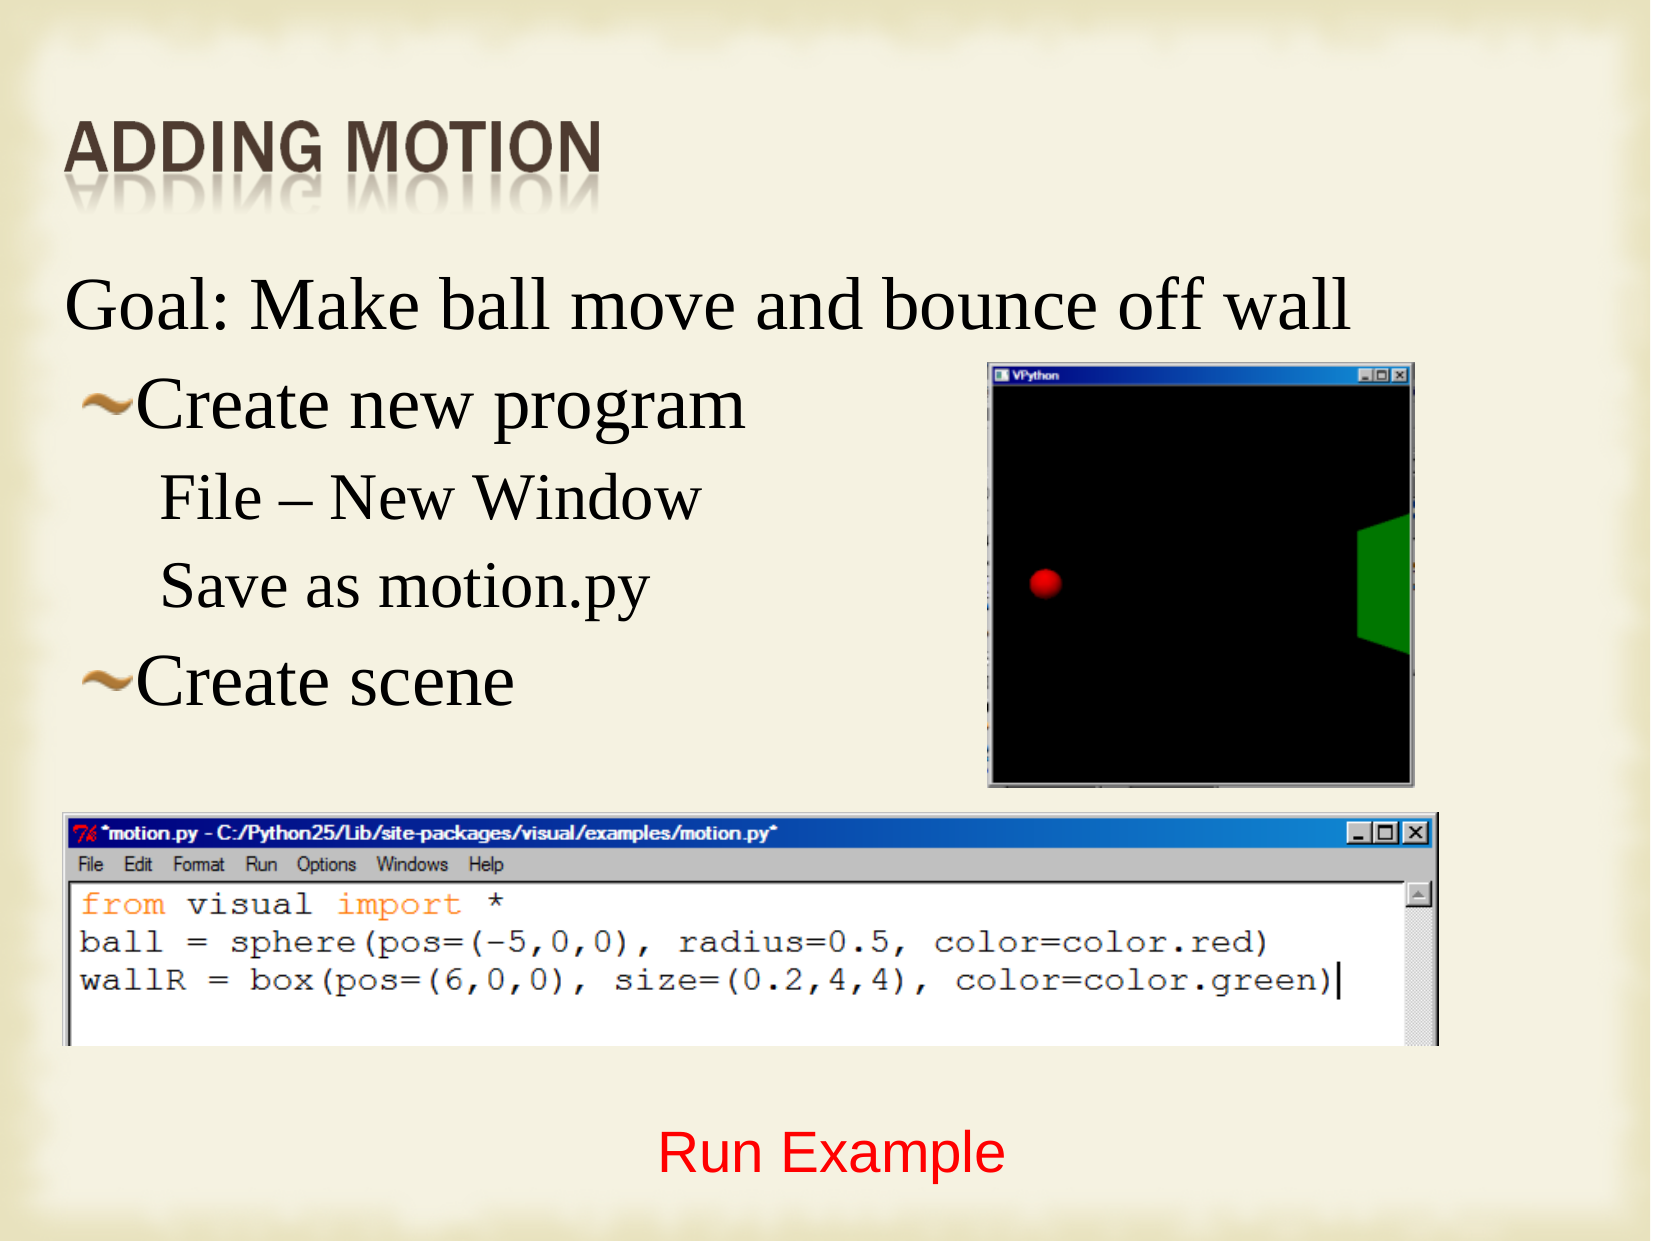

# Goal: Make ball move and bounce off wall
Create new program
File – New Window
Save as motion.py
Create scene
Run Example